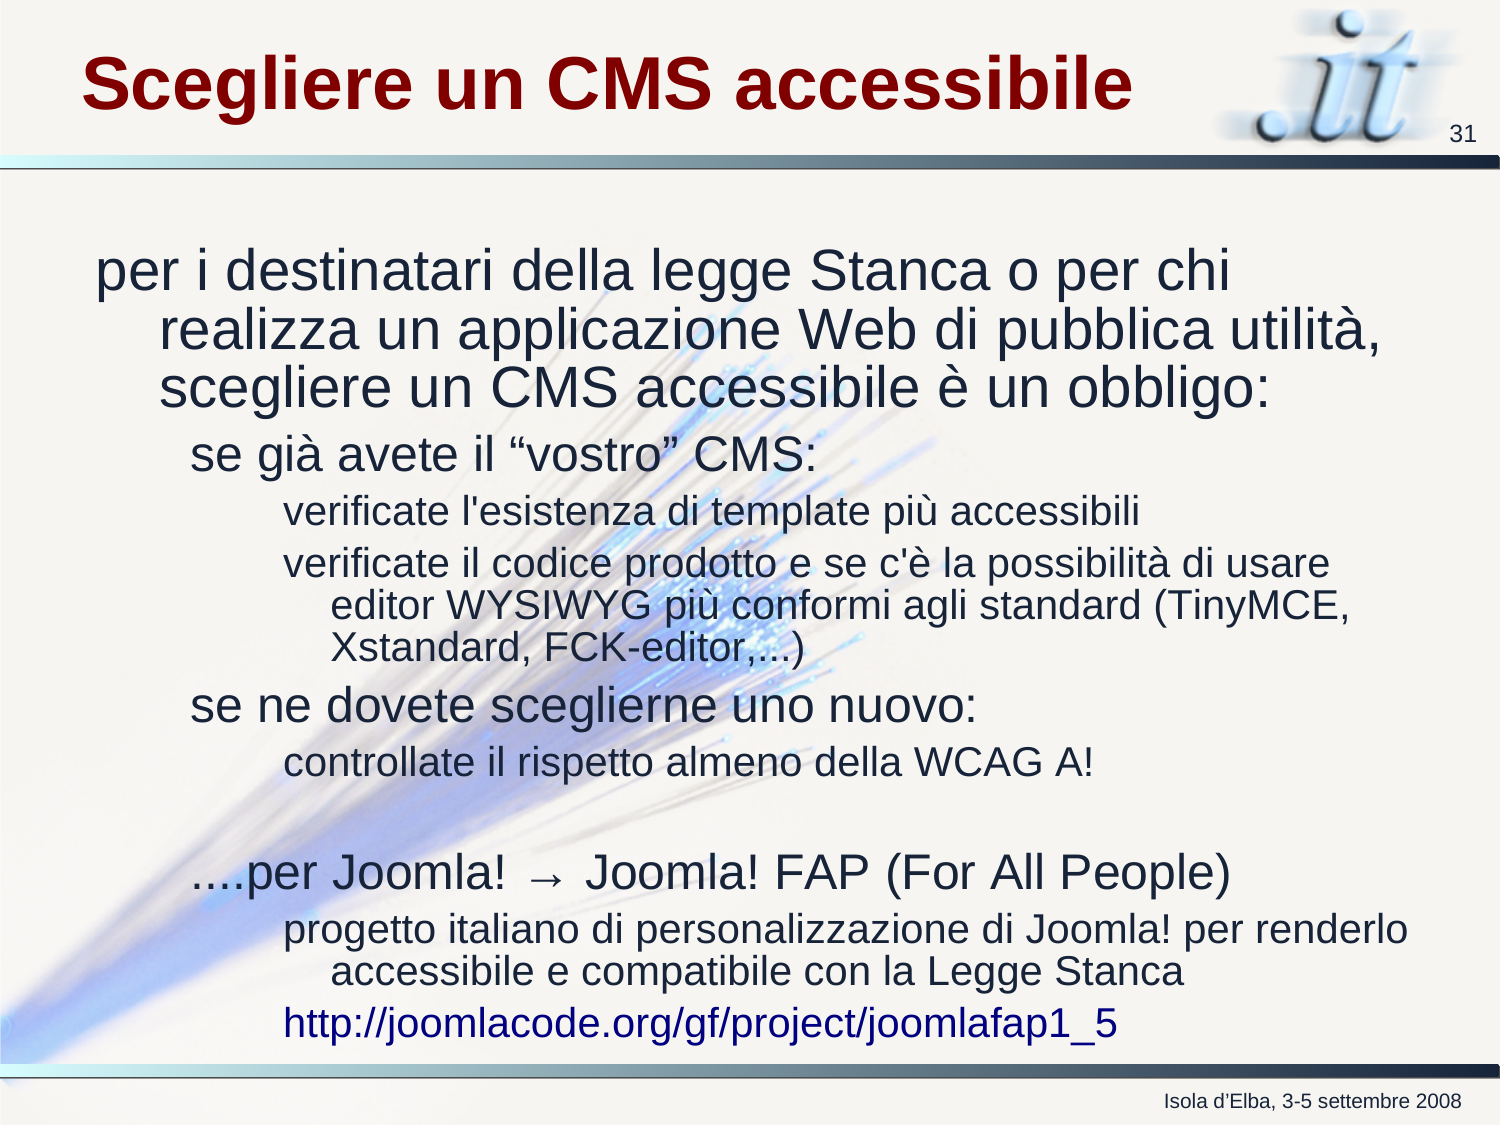

# Scegliere un CMS accessibile
per i destinatari della legge Stanca o per chi realizza un applicazione Web di pubblica utilità, scegliere un CMS accessibile è un obbligo:
se già avete il “vostro” CMS:
verificate l'esistenza di template più accessibili
verificate il codice prodotto e se c'è la possibilità di usare editor WYSIWYG più conformi agli standard (TinyMCE, Xstandard, FCK-editor,...)
se ne dovete sceglierne uno nuovo:
controllate il rispetto almeno della WCAG A!
....per Joomla! → Joomla! FAP (For All People)
progetto italiano di personalizzazione di Joomla! per renderlo accessibile e compatibile con la Legge Stanca
http://joomlacode.org/gf/project/joomlafap1_5